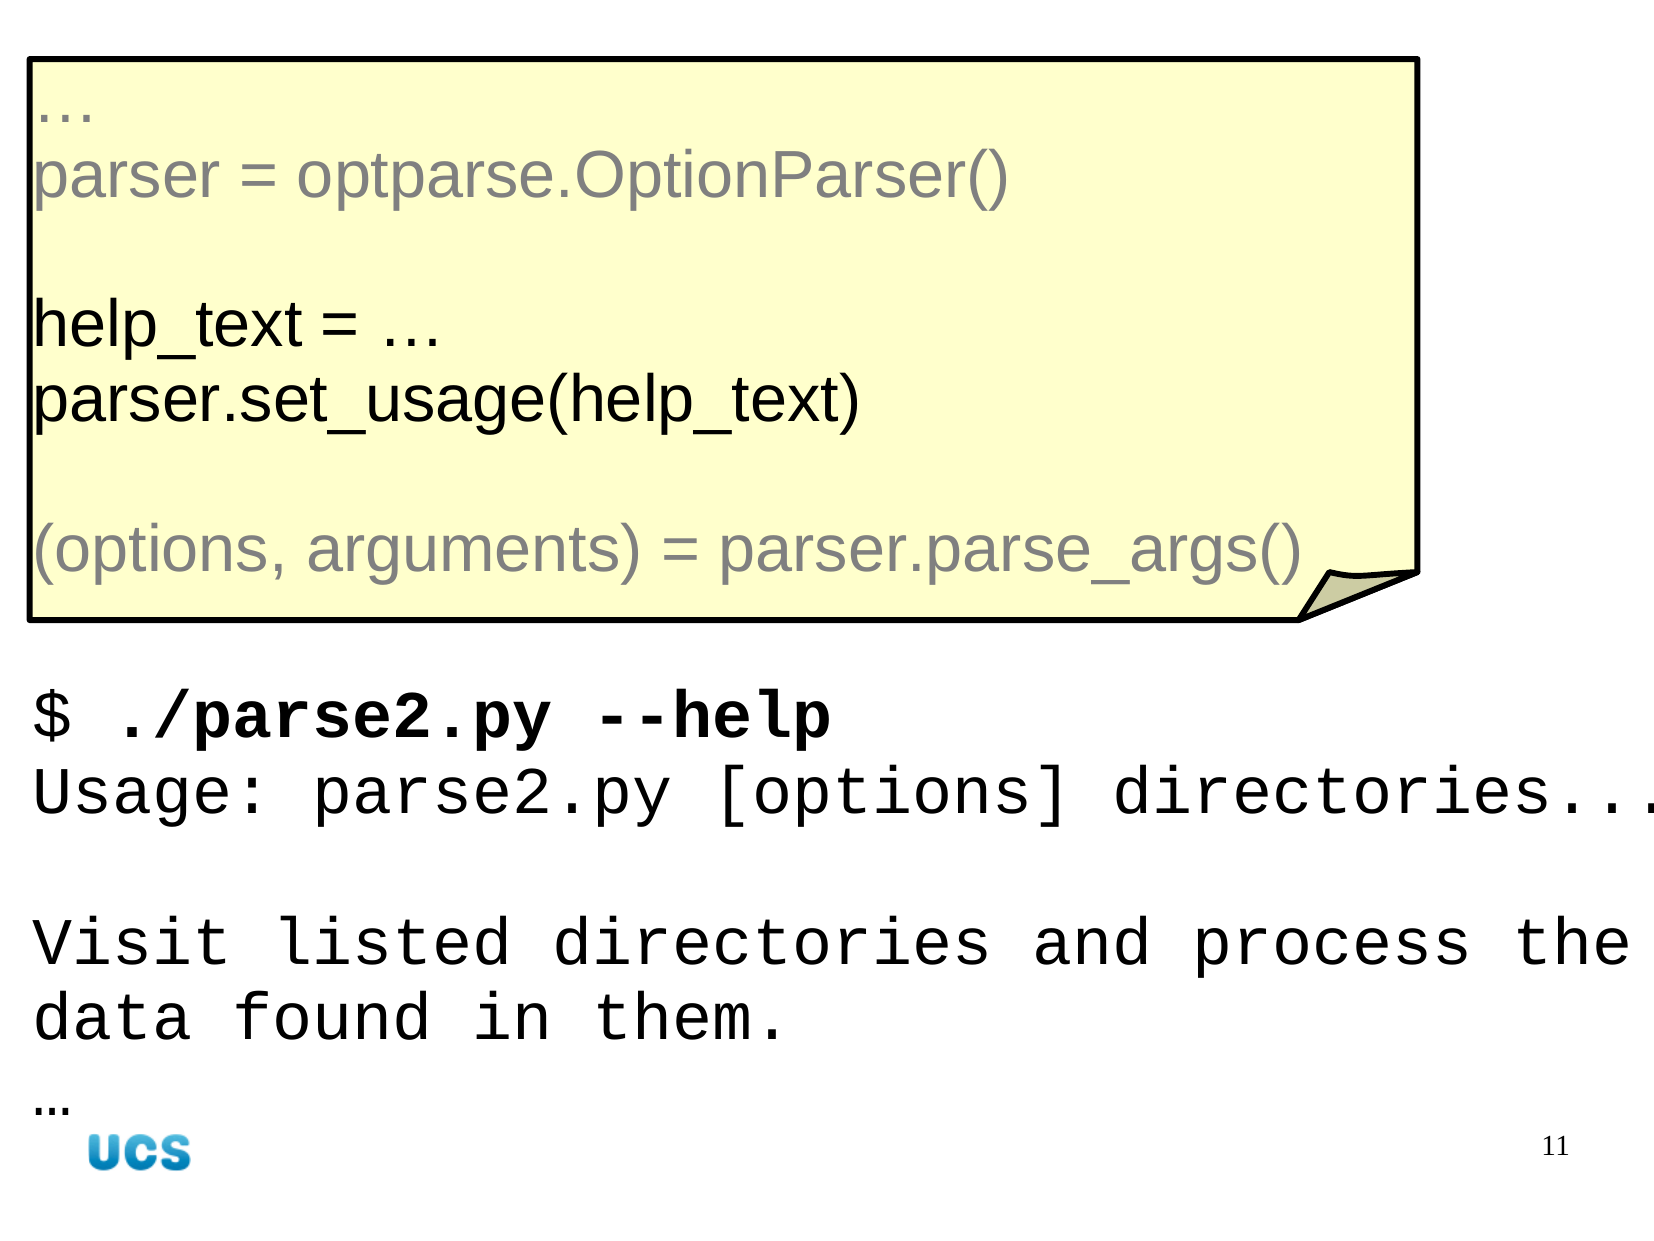

…
parser = optparse.OptionParser()
help_text = …
parser.set_usage(help_text)
(options, arguments) = parser.parse_args()
$ ./parse2.py --help
Usage: parse2.py [options] directories...
Visit listed directories and process the
data found in them.
…
11